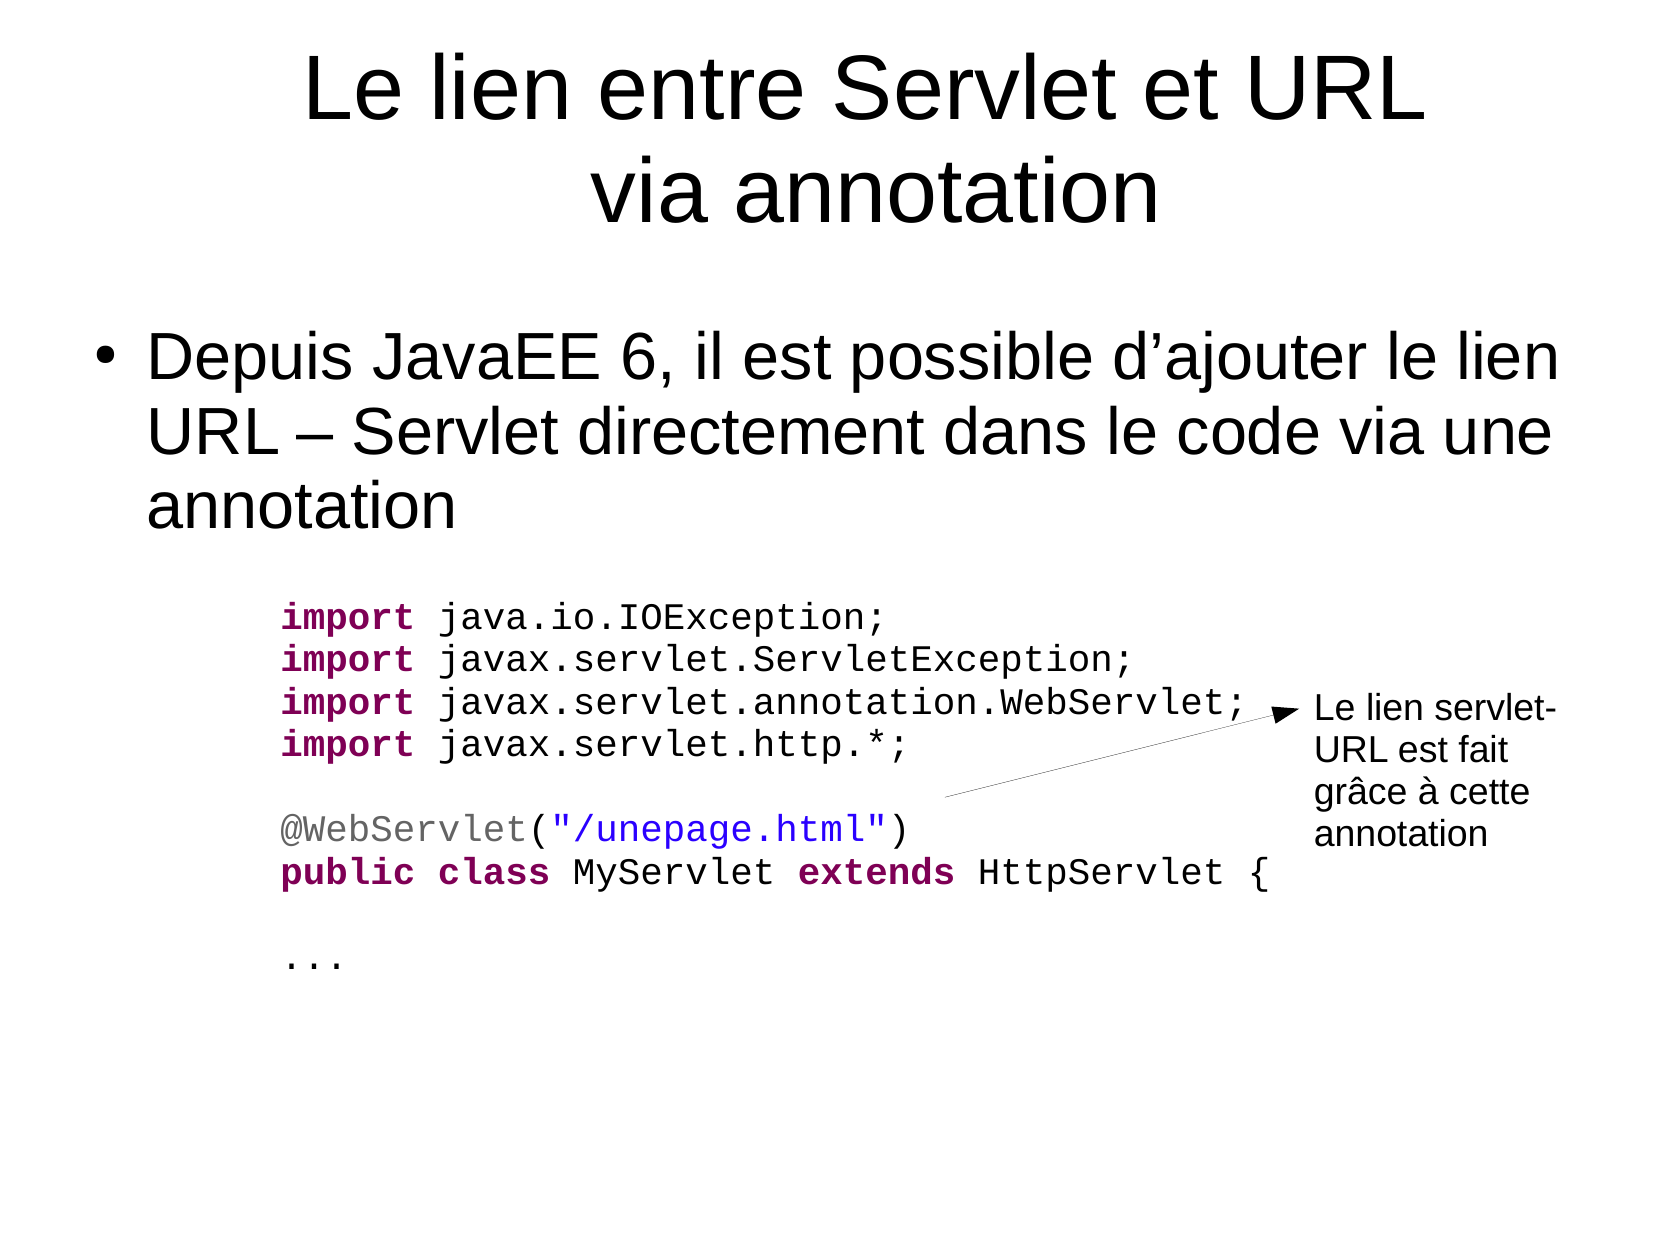

# Le lien entre Servlet et URL via annotation
Depuis JavaEE 6, il est possible d’ajouter le lien URL – Servlet directement dans le code via une annotation
import java.io.IOException;
import javax.servlet.ServletException;
import javax.servlet.annotation.WebServlet;
import javax.servlet.http.*;
@WebServlet("/unepage.html")
public class MyServlet extends HttpServlet {
...
Le lien servlet-URL est fait grâce à cette annotation